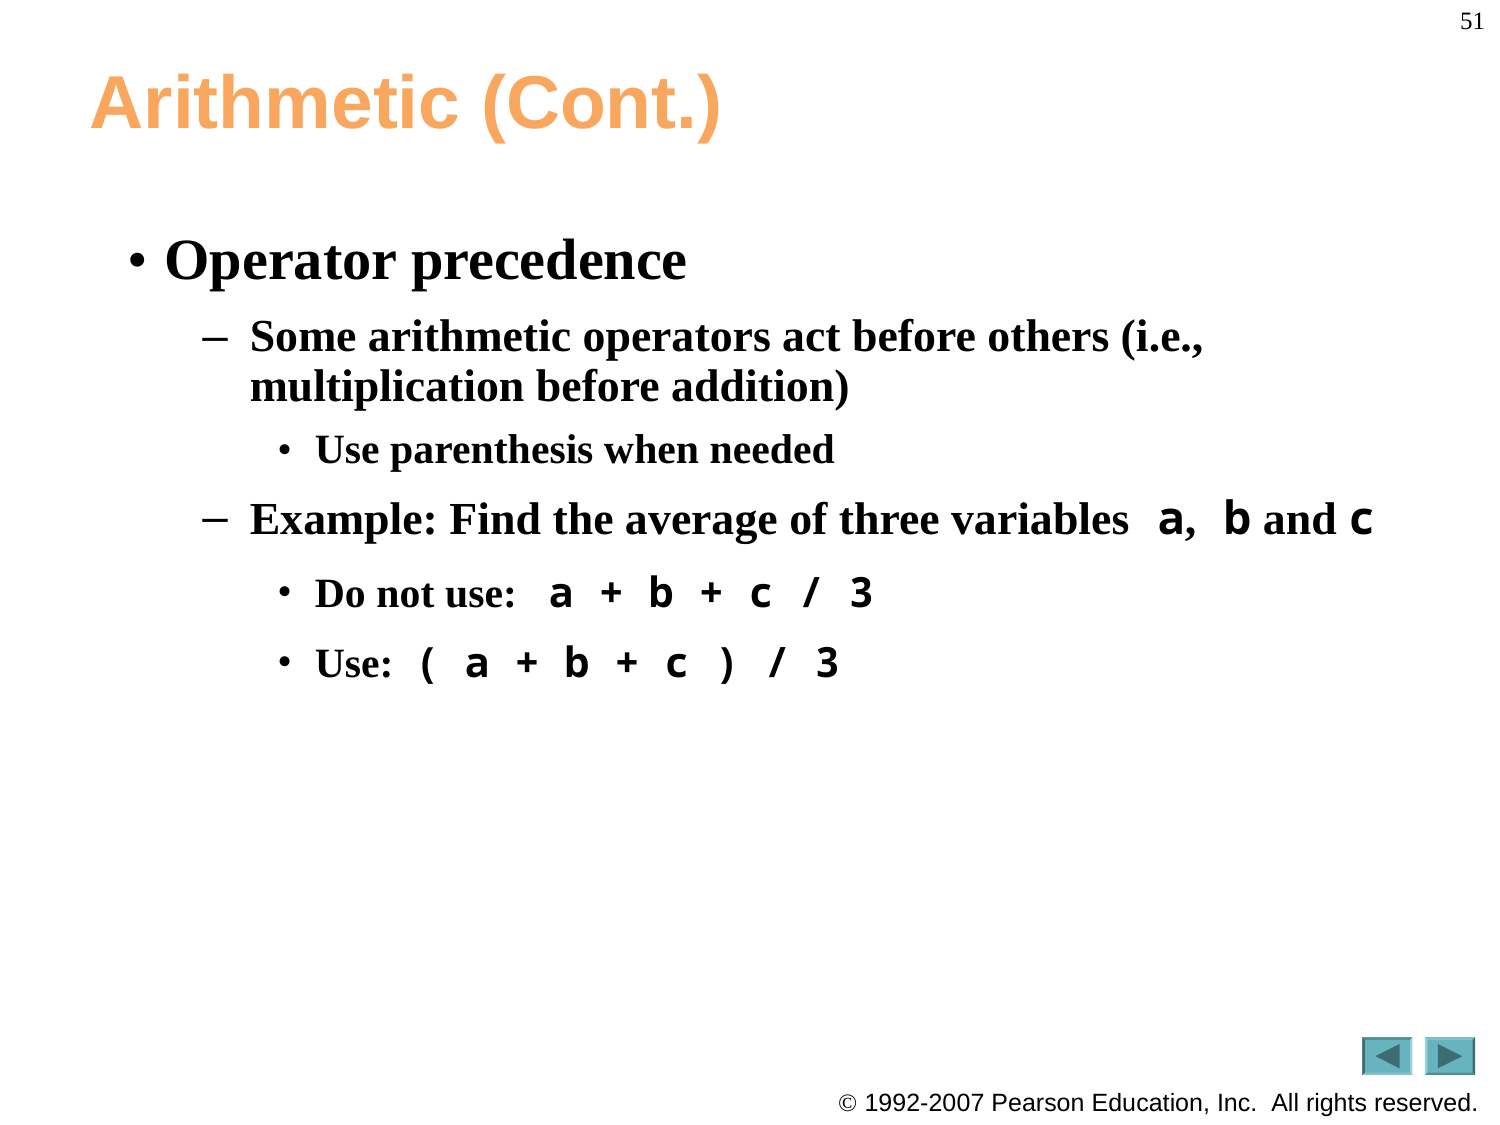

51
# Arithmetic (Cont.)
Operator precedence
Some arithmetic operators act before others (i.e., multiplication before addition)
Use parenthesis when needed
Example: Find the average of three variables a, b and c
Do not use: a + b + c / 3
Use: ( a + b + c ) / 3